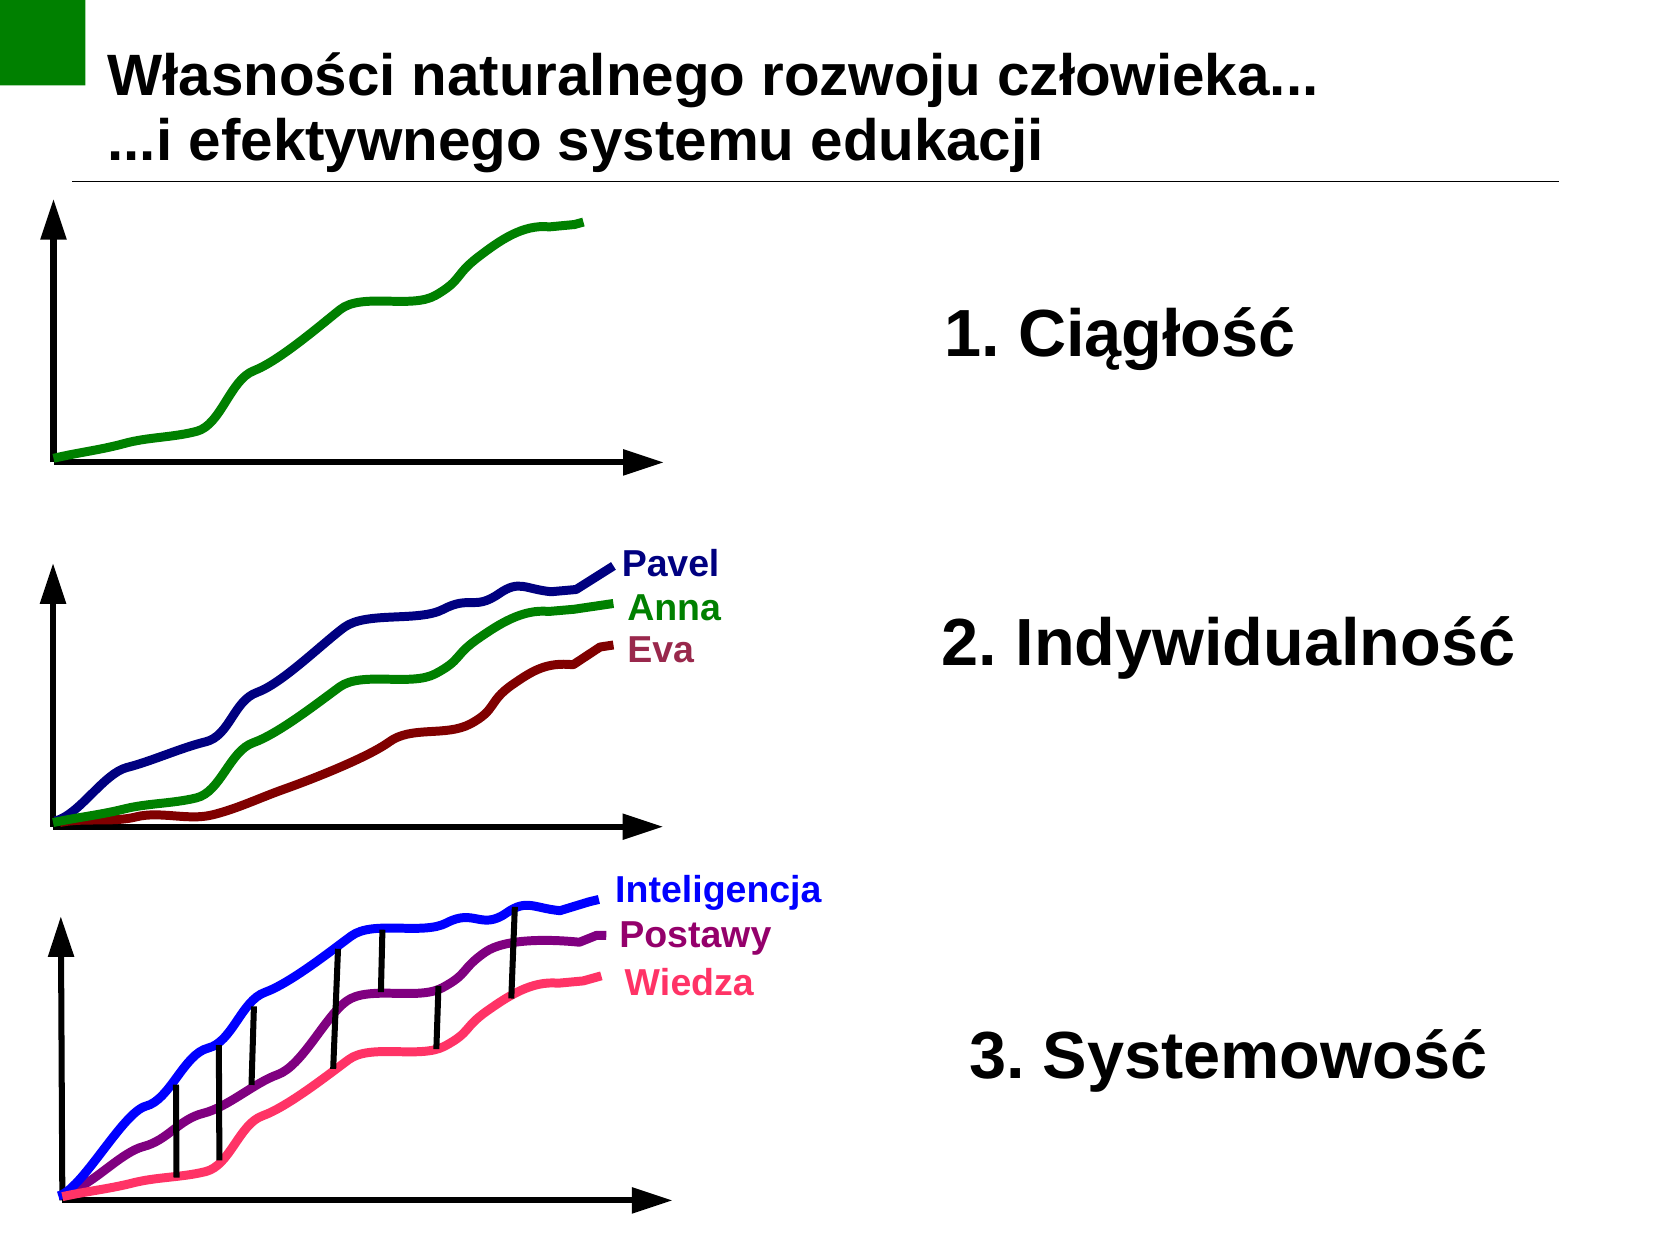

Własności naturalnego rozwoju człowieka...
...i efektywnego systemu edukacji
1. Ciągłość
Pavel
Anna
2. Indywidualność
Eva
Inteligencja
Postawy
Wiedza
3. Systemowość